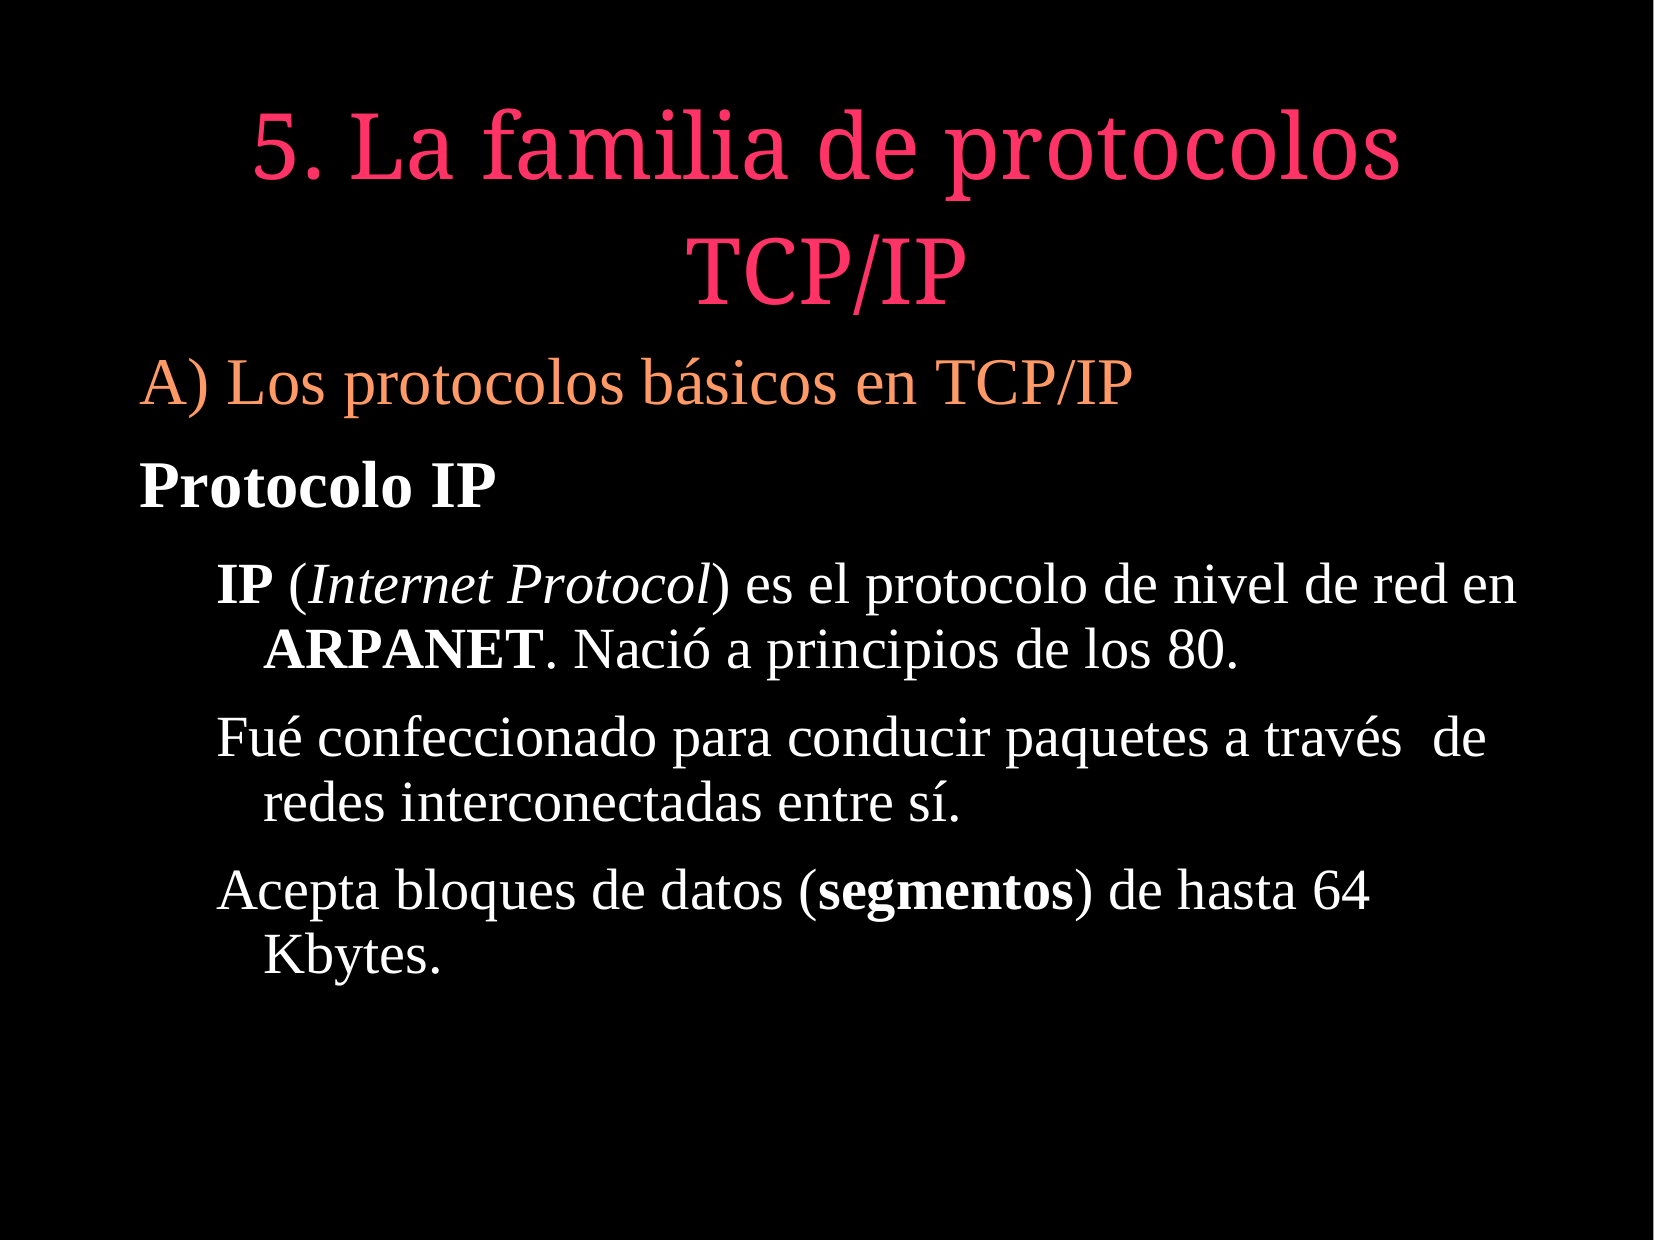

# 5. La familia de protocolos TCP/IP
A) Los protocolos básicos en TCP/IP
Protocolo IP
IP (Internet Protocol) es el protocolo de nivel de red en ARPANET. Nació a principios de los 80.
Fué confeccionado para conducir paquetes a través de redes interconectadas entre sí.
Acepta bloques de datos (segmentos) de hasta 64 Kbytes.